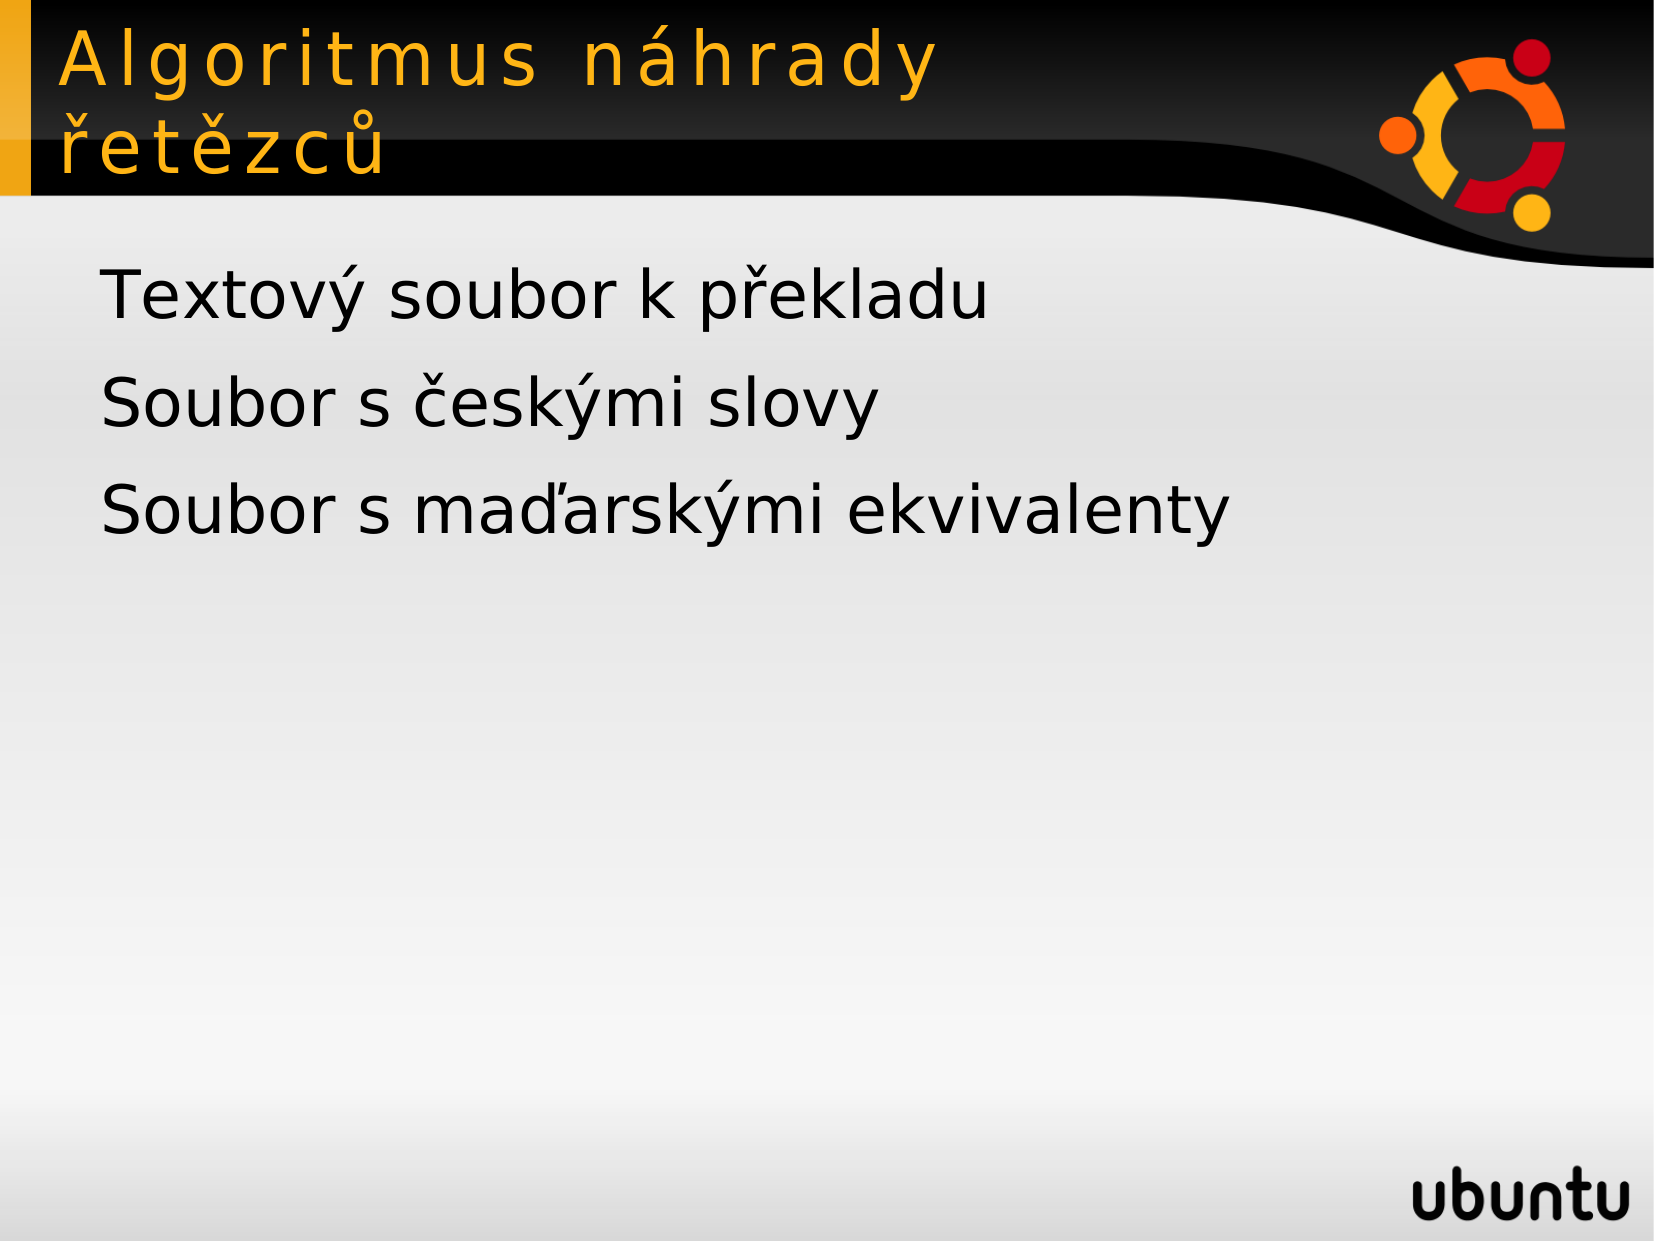

# Algoritmus náhrady řetězců
Textový soubor k překladu
Soubor s českými slovy
Soubor s maďarskými ekvivalenty